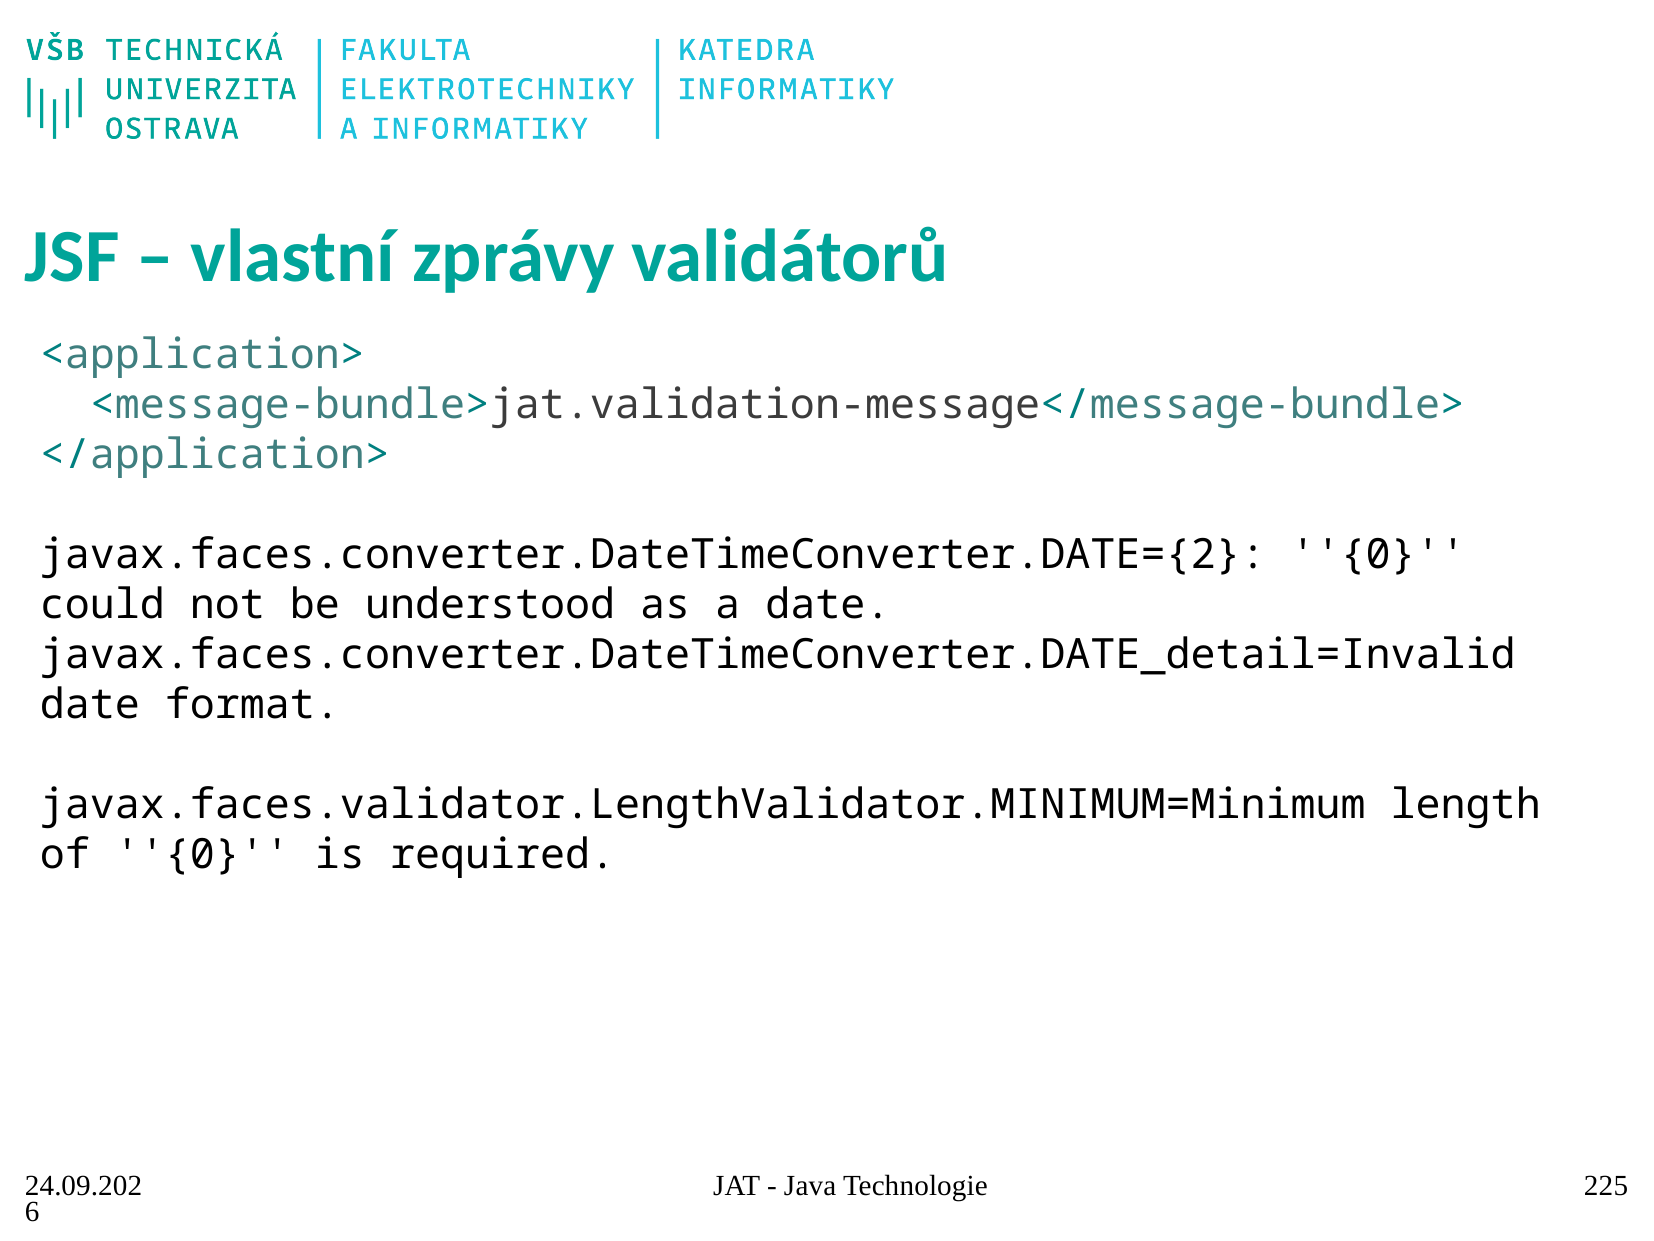

JSF – vlastní zprávy validátorů
# <application>
 <message-bundle>jat.validation-message</message-bundle>
</application>
javax.faces.converter.DateTimeConverter.DATE={2}: ''{0}'' could not be understood as a date.
javax.faces.converter.DateTimeConverter.DATE_detail=Invalid date format.
javax.faces.validator.LengthValidator.MINIMUM=Minimum length of ''{0}'' is required.
JAT - Java Technologie
225